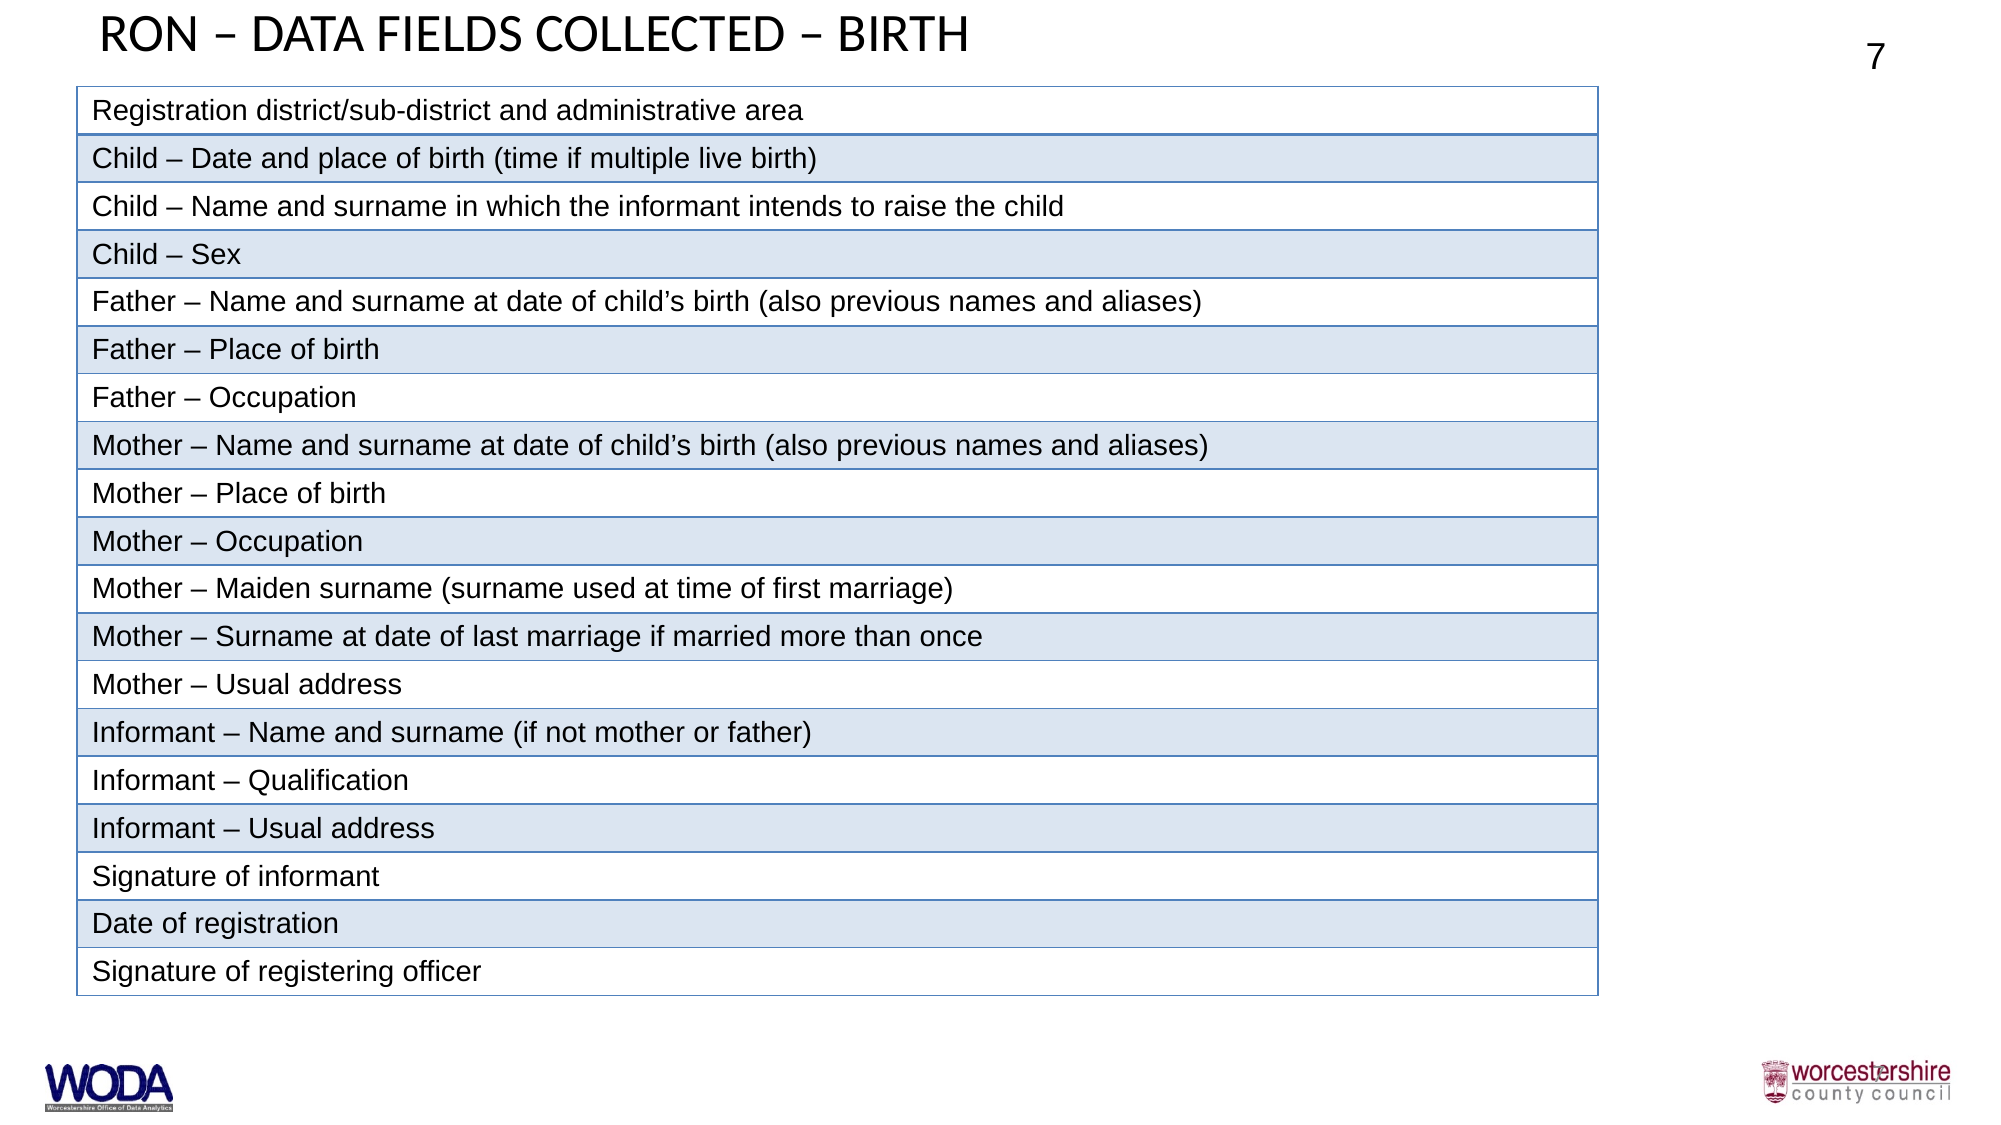

# RON – DATA FIELDS COLLECTED – BIRTH
| Registration district/sub-district and administrative area |
| --- |
| Child – Date and place of birth (time if multiple live birth) |
| Child – Name and surname in which the informant intends to raise the child |
| Child – Sex |
| Father – Name and surname at date of child’s birth (also previous names and aliases) |
| Father – Place of birth |
| Father – Occupation |
| Mother – Name and surname at date of child’s birth (also previous names and aliases) |
| Mother – Place of birth |
| Mother – Occupation |
| Mother – Maiden surname (surname used at time of first marriage) |
| Mother – Surname at date of last marriage if married more than once |
| Mother – Usual address |
| Informant – Name and surname (if not mother or father) |
| Informant – Qualification |
| Informant – Usual address |
| Signature of informant |
| Date of registration |
| Signature of registering officer |